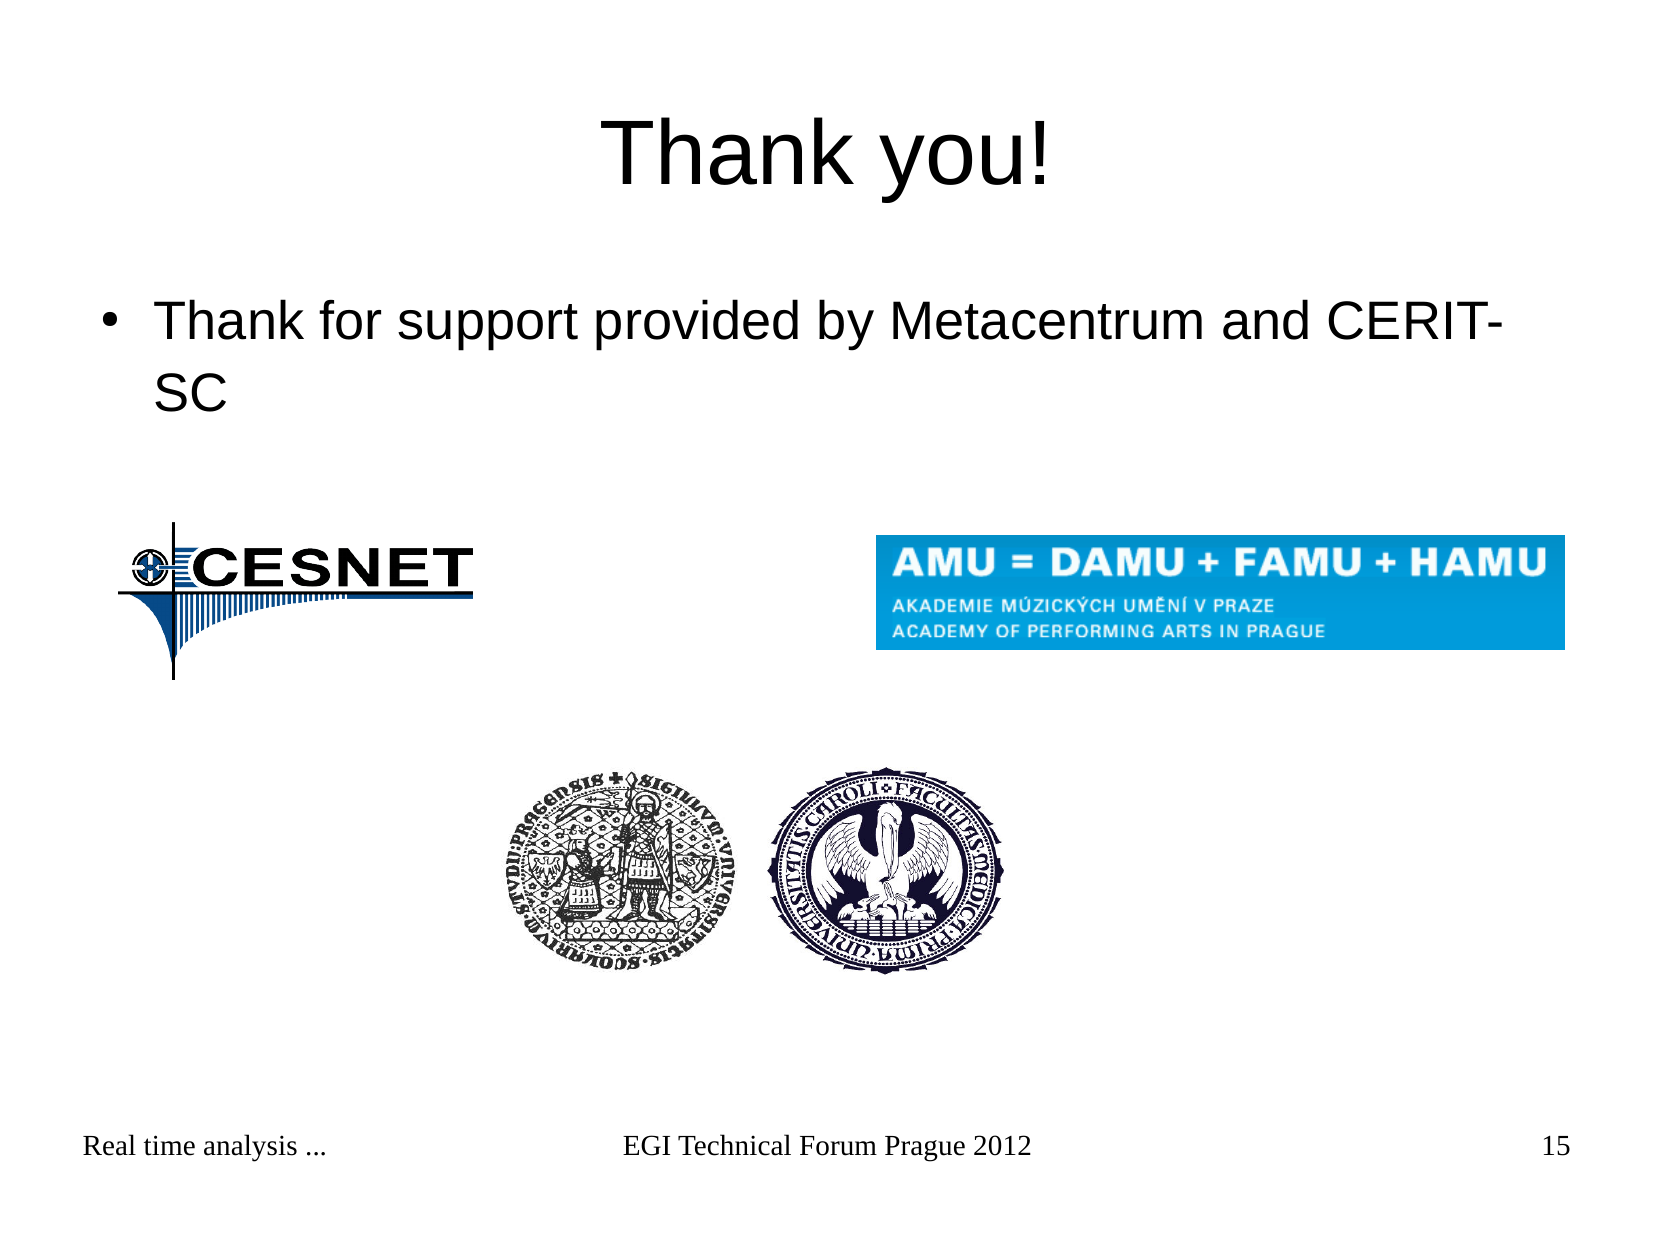

# Thank you!
Thank for support provided by Metacentrum and CERIT-SC
Real time analysis ...
EGI Technical Forum Prague 2012
15